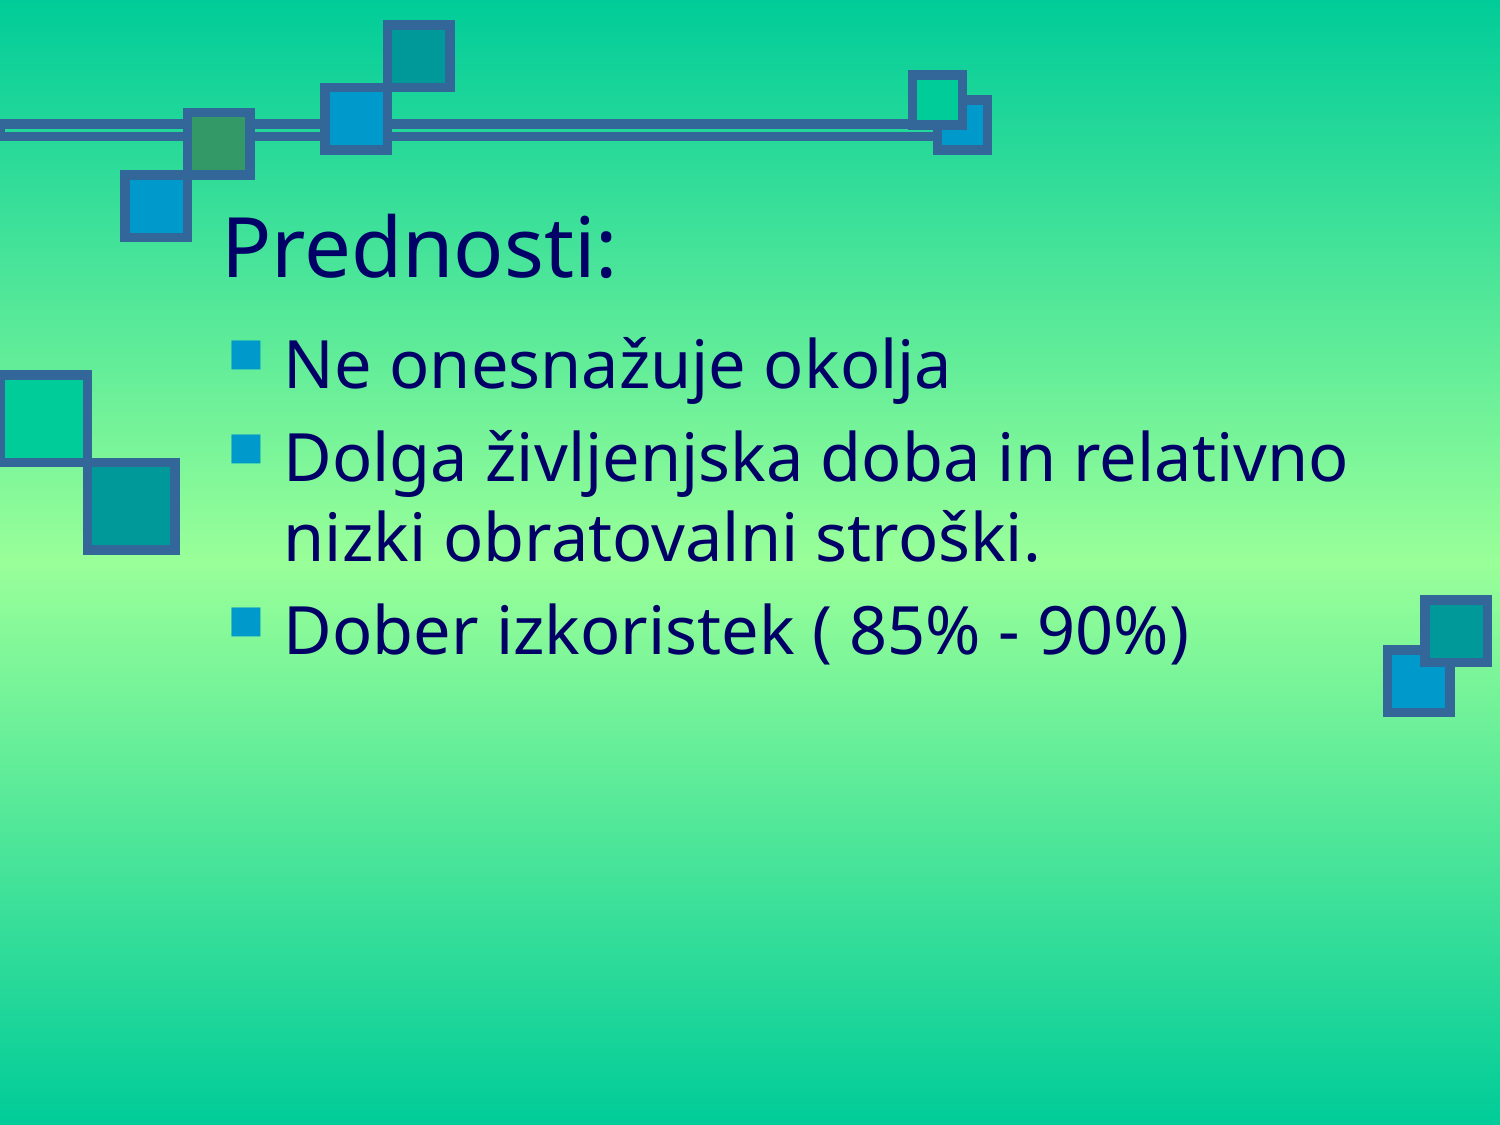

# Prednosti:
Ne onesnažuje okolja
Dolga življenjska doba in relativno nizki obratovalni stroški.
Dober izkoristek ( 85% - 90%)